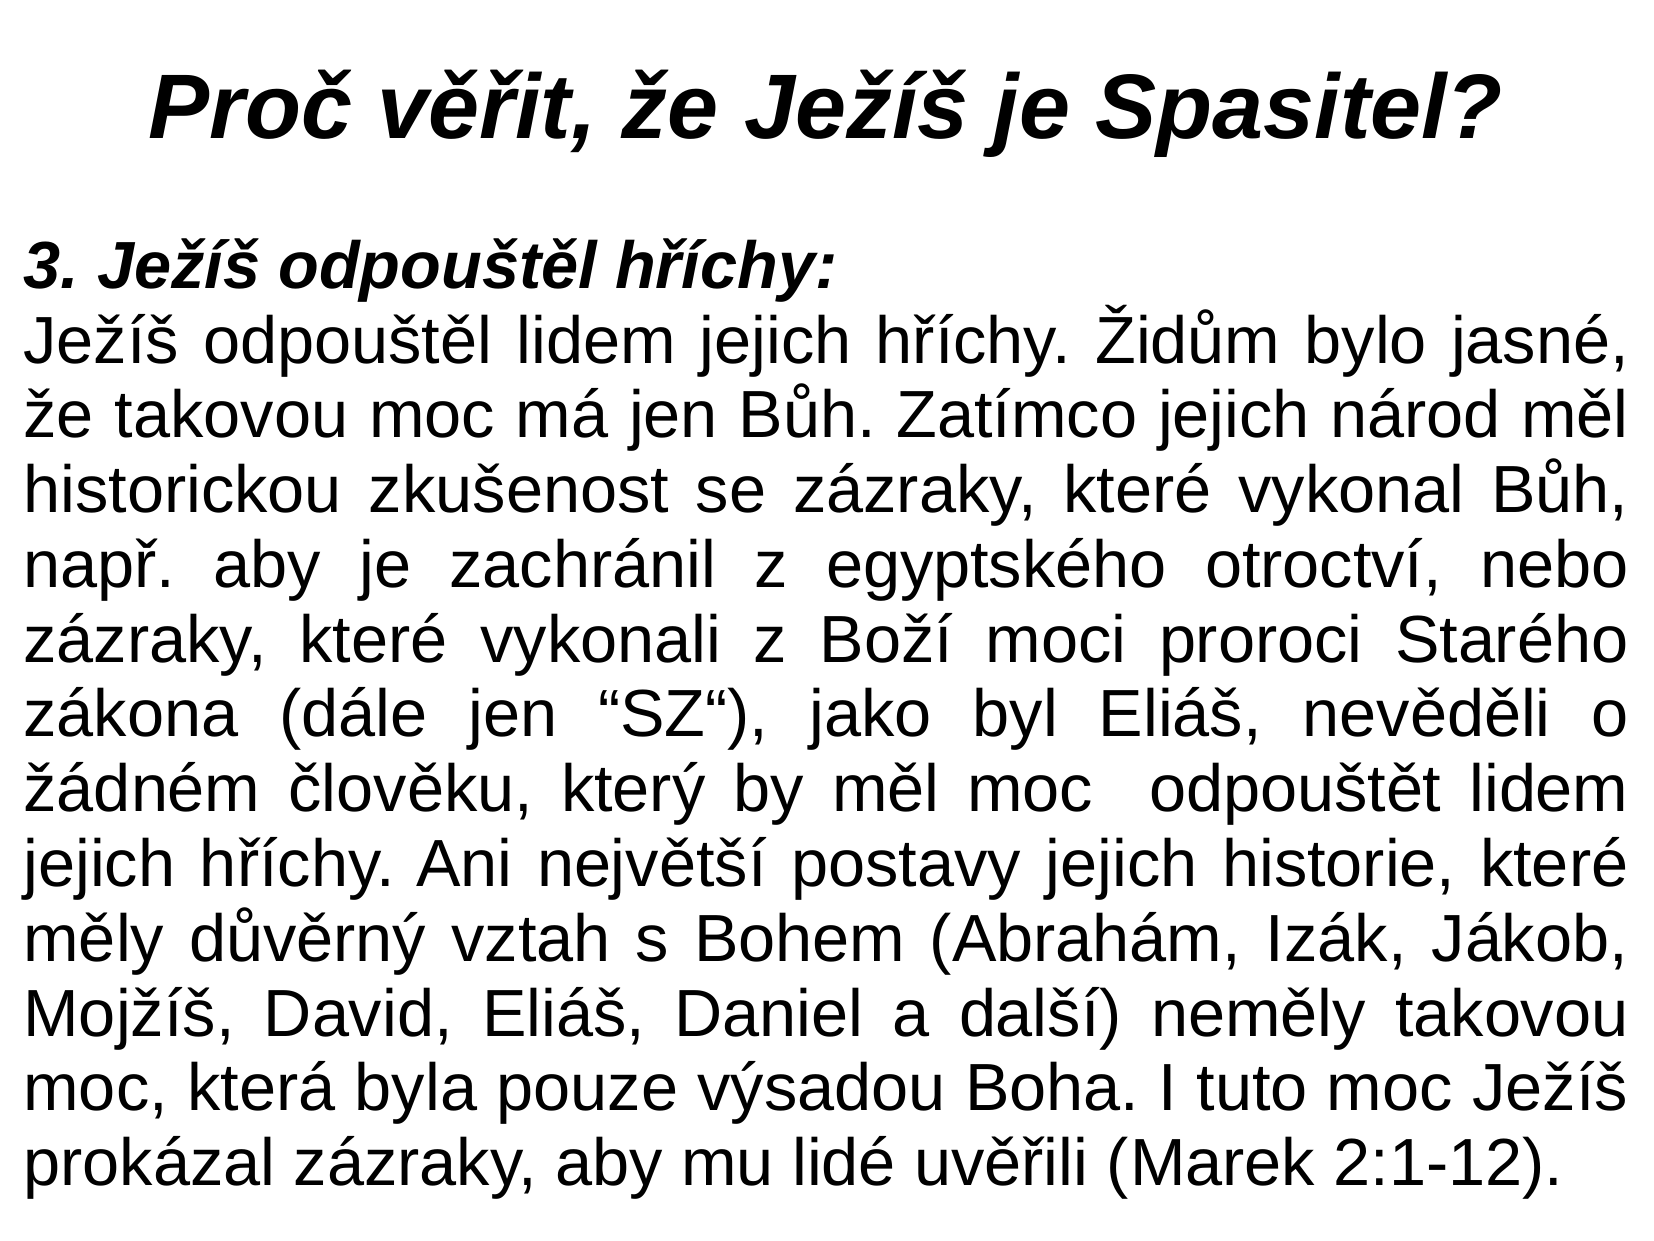

3. Ježíš odpouštěl hříchy:
Ježíš odpouštěl lidem jejich hříchy. Židům bylo jasné, že takovou moc má jen Bůh. Zatímco jejich národ měl historickou zkušenost se zázraky, které vykonal Bůh, např. aby je zachránil z egyptského otroctví, nebo zázraky, které vykonali z Boží moci proroci Starého zákona (dále jen “SZ“), jako byl Eliáš, nevěděli o žádném člověku, který by měl moc odpouštět lidem jejich hříchy. Ani největší postavy jejich historie, které měly důvěrný vztah s Bohem (Abrahám, Izák, Jákob, Mojžíš, David, Eliáš, Daniel a další) neměly takovou moc, která byla pouze výsadou Boha. I tuto moc Ježíš prokázal zázraky, aby mu lidé uvěřili (Marek 2:1-12).
# Proč věřit, že Ježíš je Spasitel?